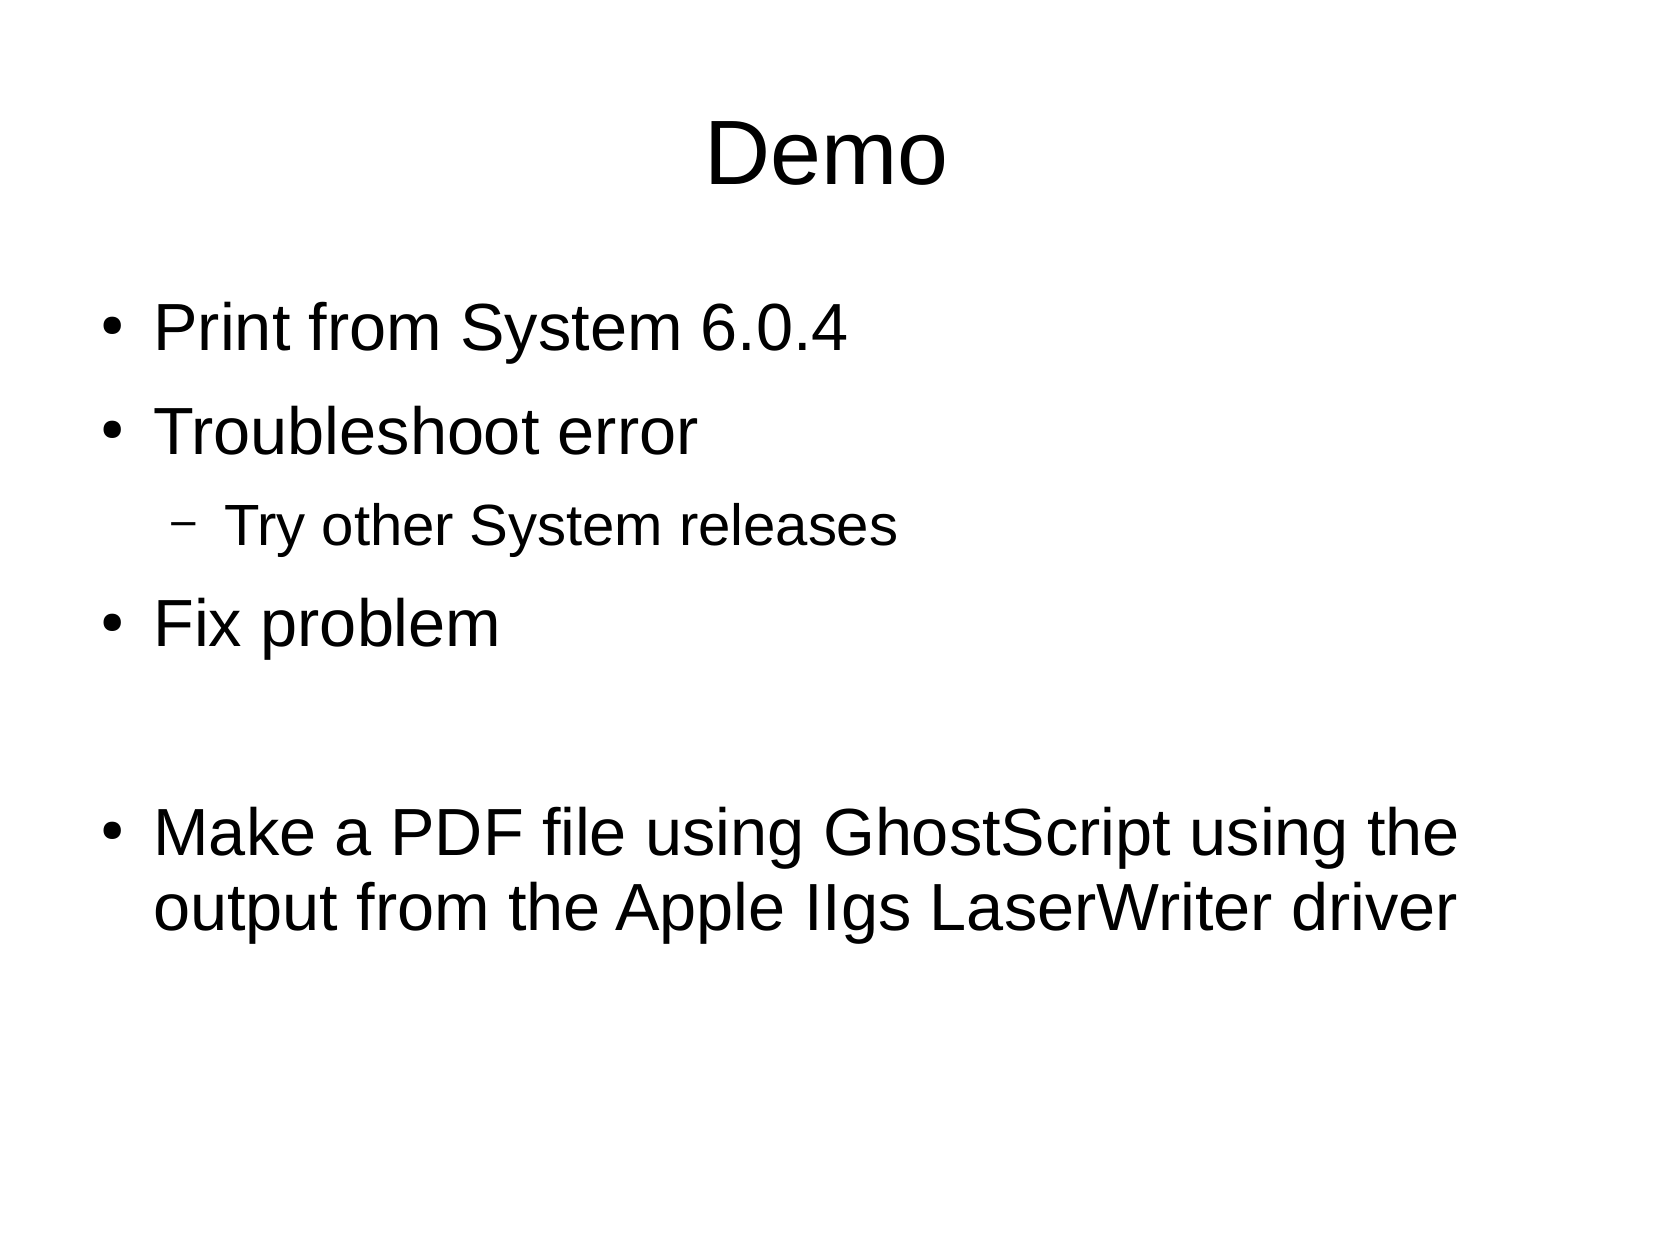

# Demo
Print from System 6.0.4
Troubleshoot error
Try other System releases
Fix problem
Make a PDF file using GhostScript using the output from the Apple IIgs LaserWriter driver